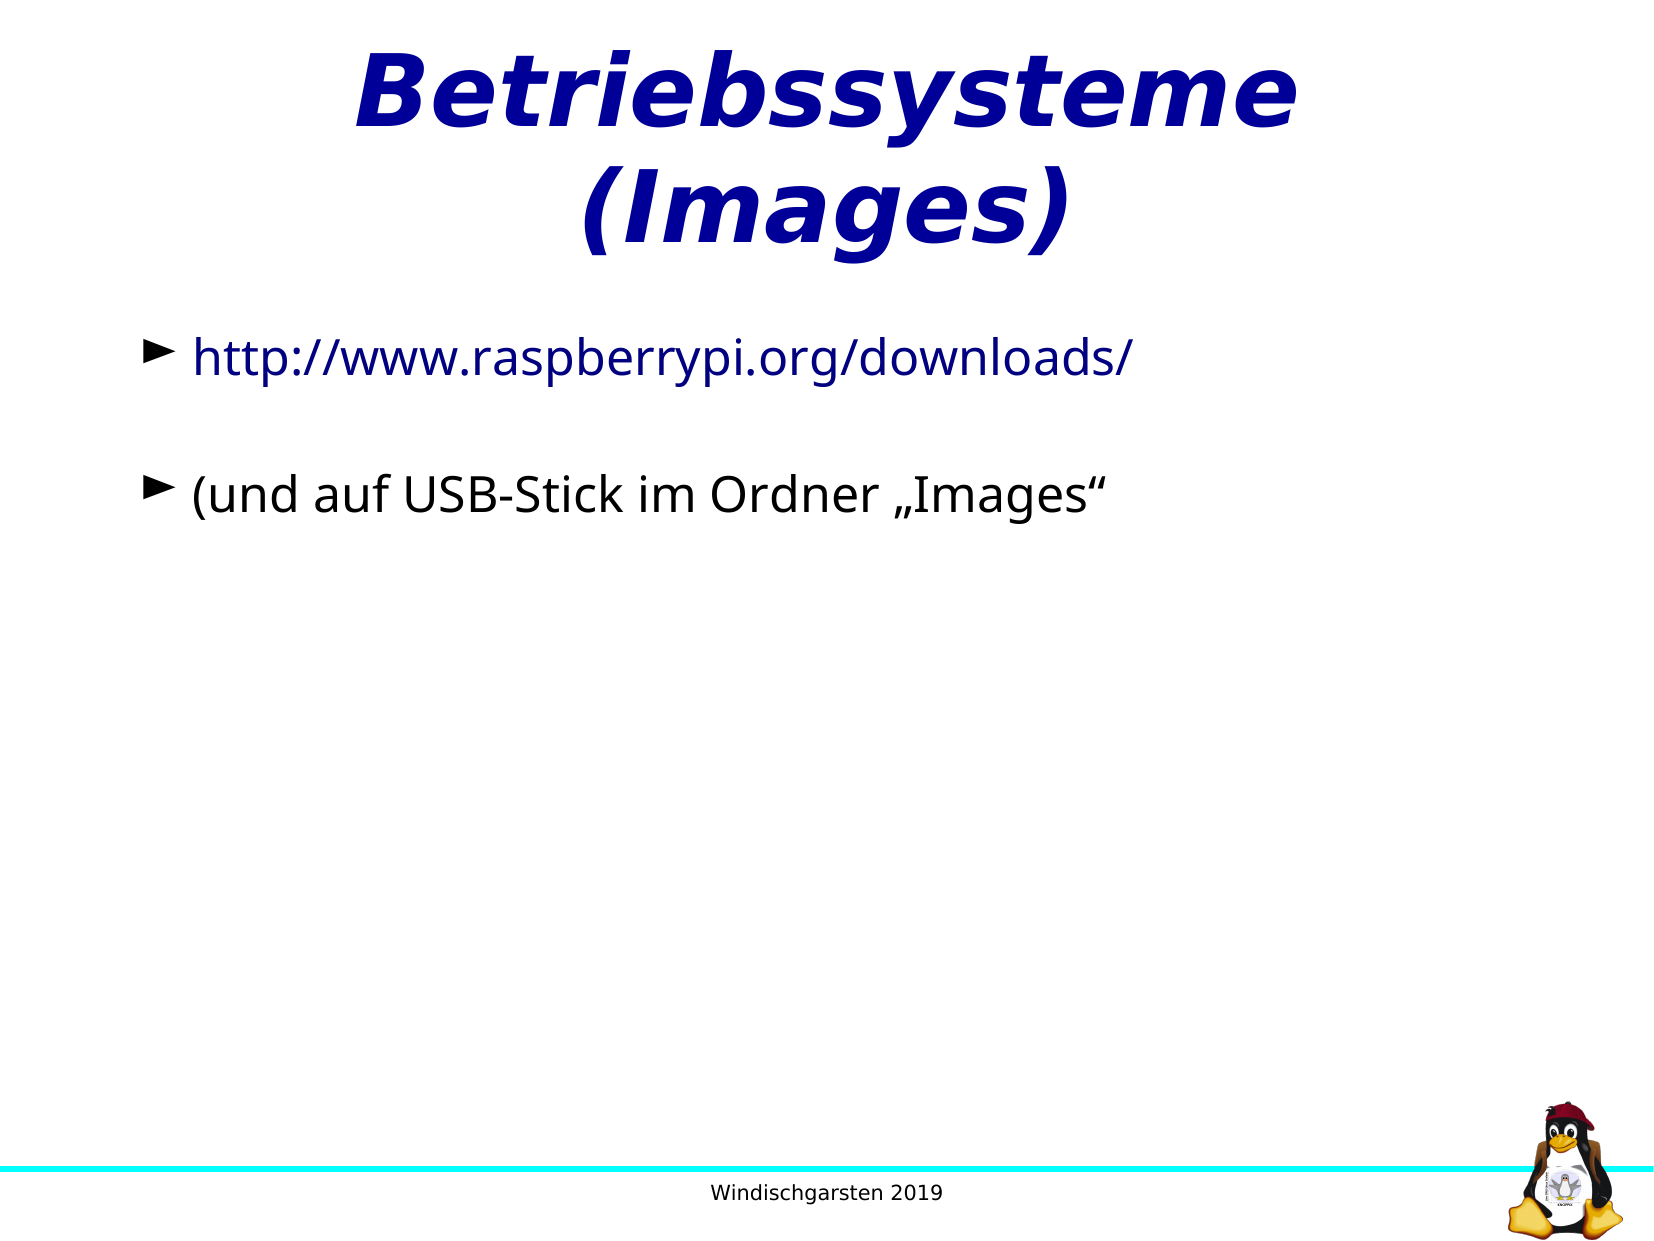

# Betriebssysteme (Images)
http://www.raspberrypi.org/downloads/
(und auf USB-Stick im Ordner „Images“